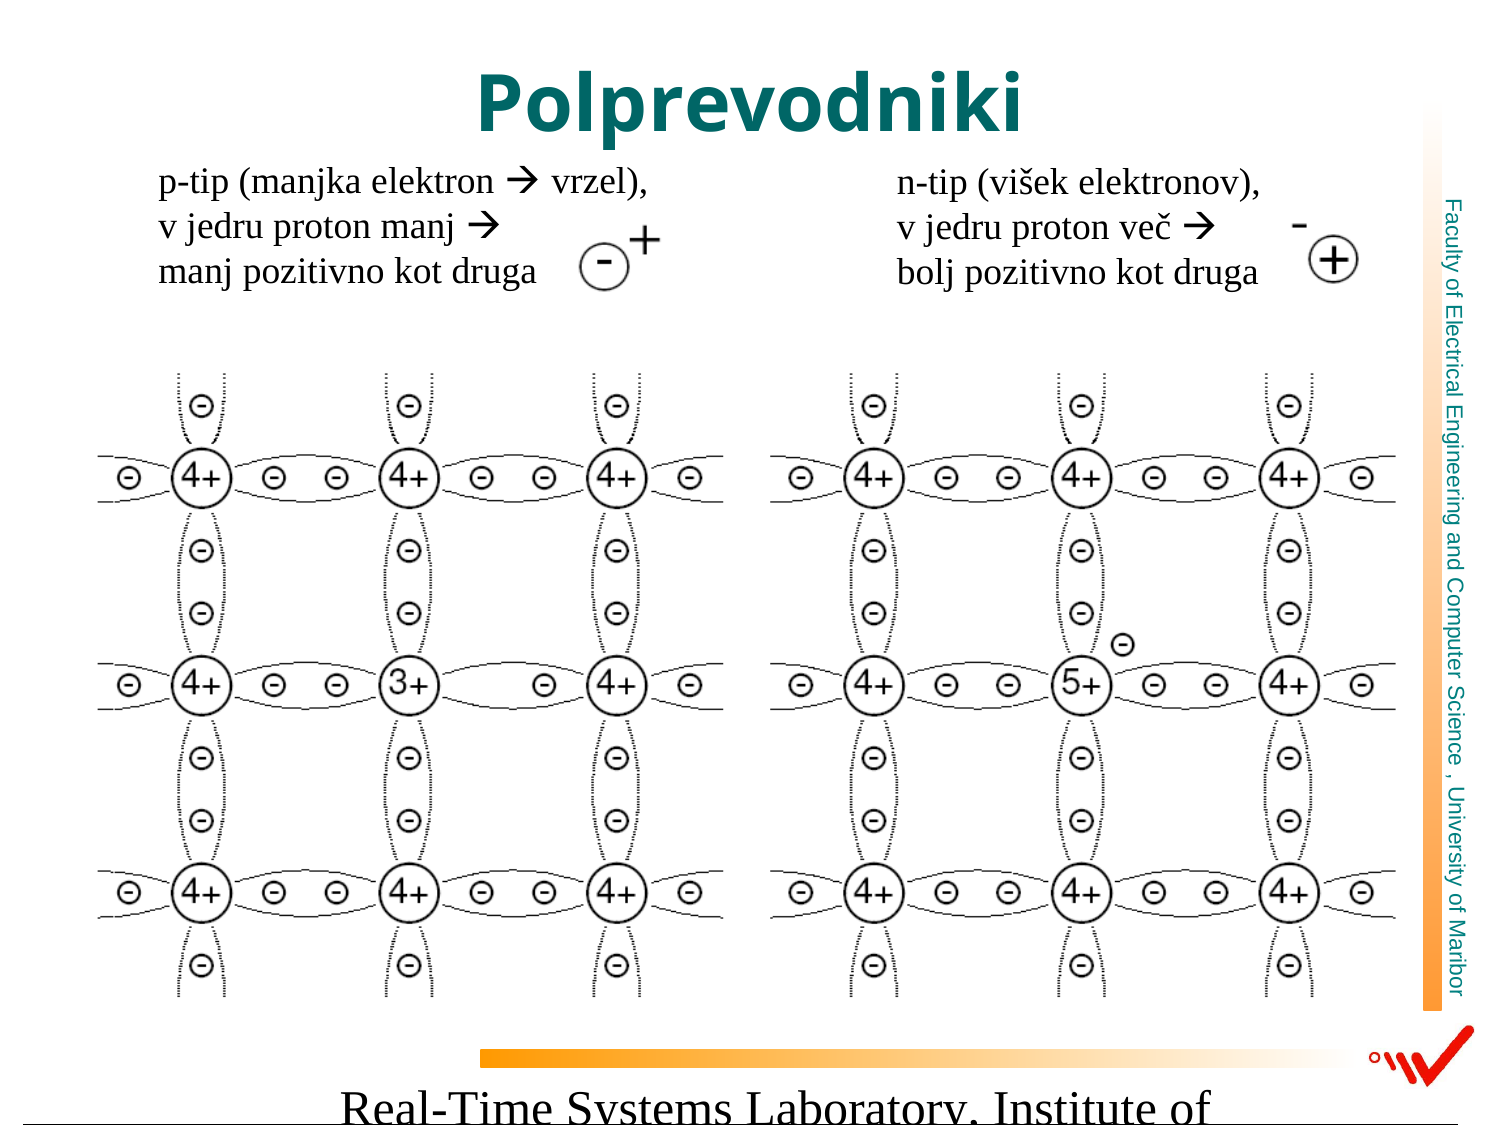

# Polprevodniki
p-tip (manjka elektron  vrzel),
v jedru proton manj
manj pozitivno kot druga
n-tip (višek elektronov),
v jedru proton več 
bolj pozitivno kot druga